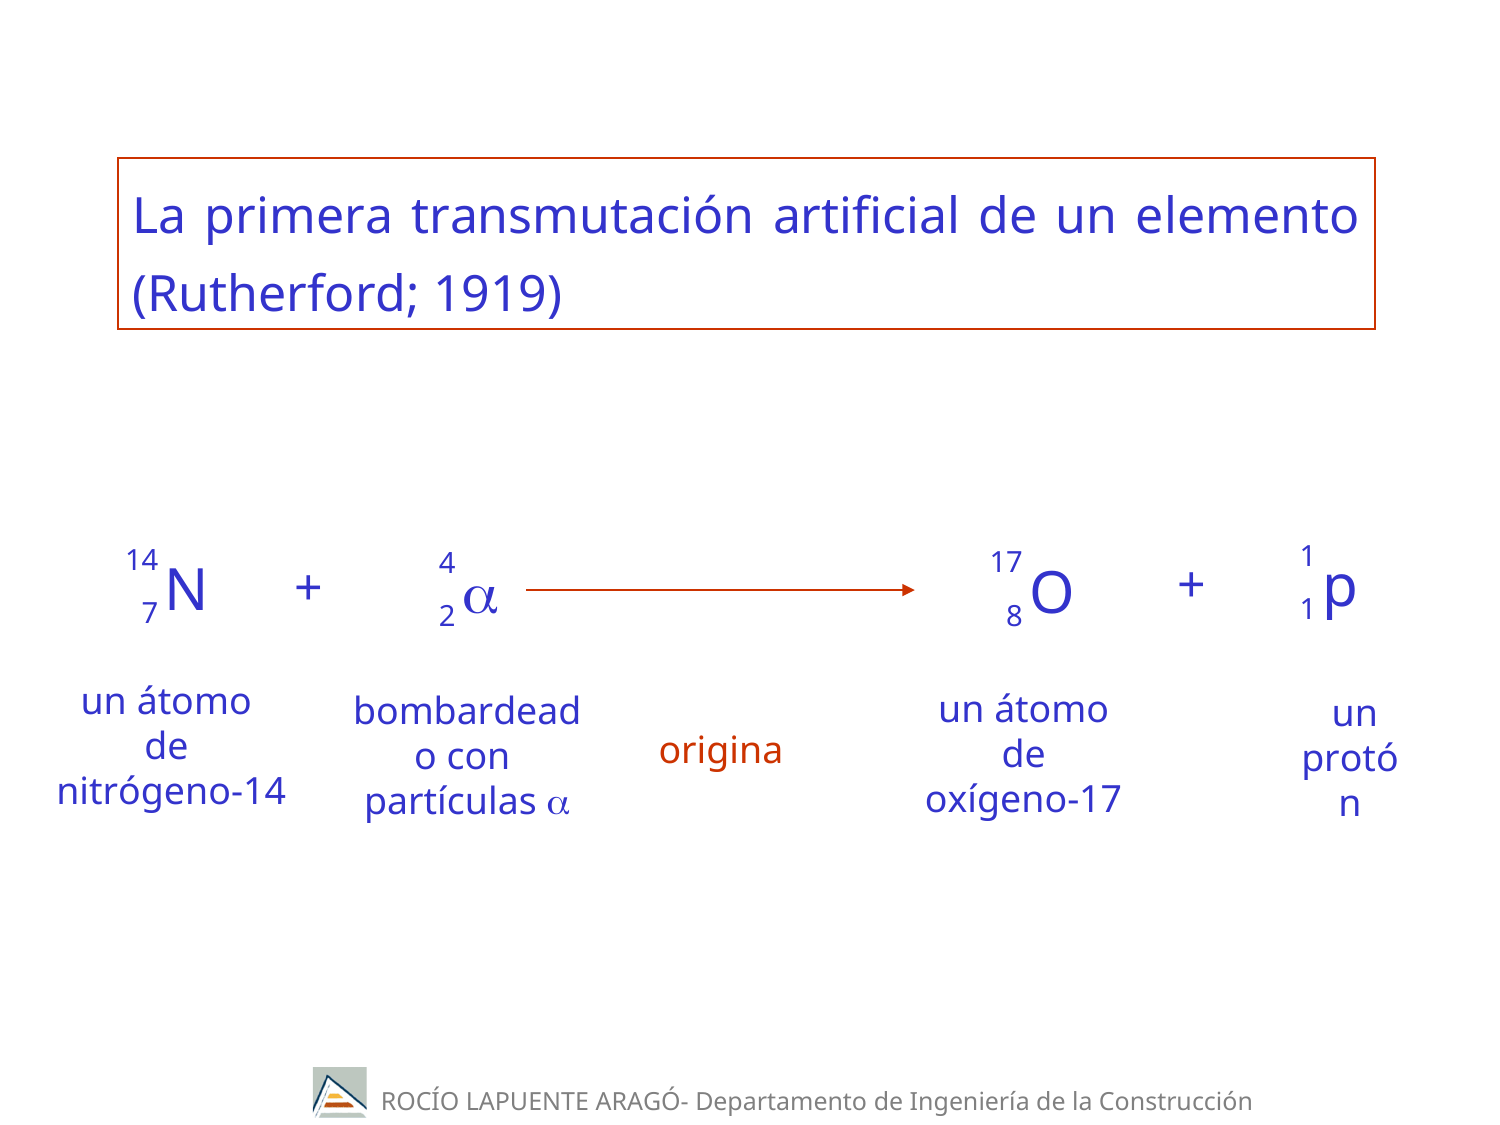

La primera transmutación artificial de un elemento (Rutherford; 1919)
1
1
14
7
17
8
4
2
p
N
+
O
+

| un átomo de nitrógeno-14 |
| --- |
| un átomo de oxígeno-17 |
| --- |
bombardeado con
partículas 
| un protón |
| --- |
origina